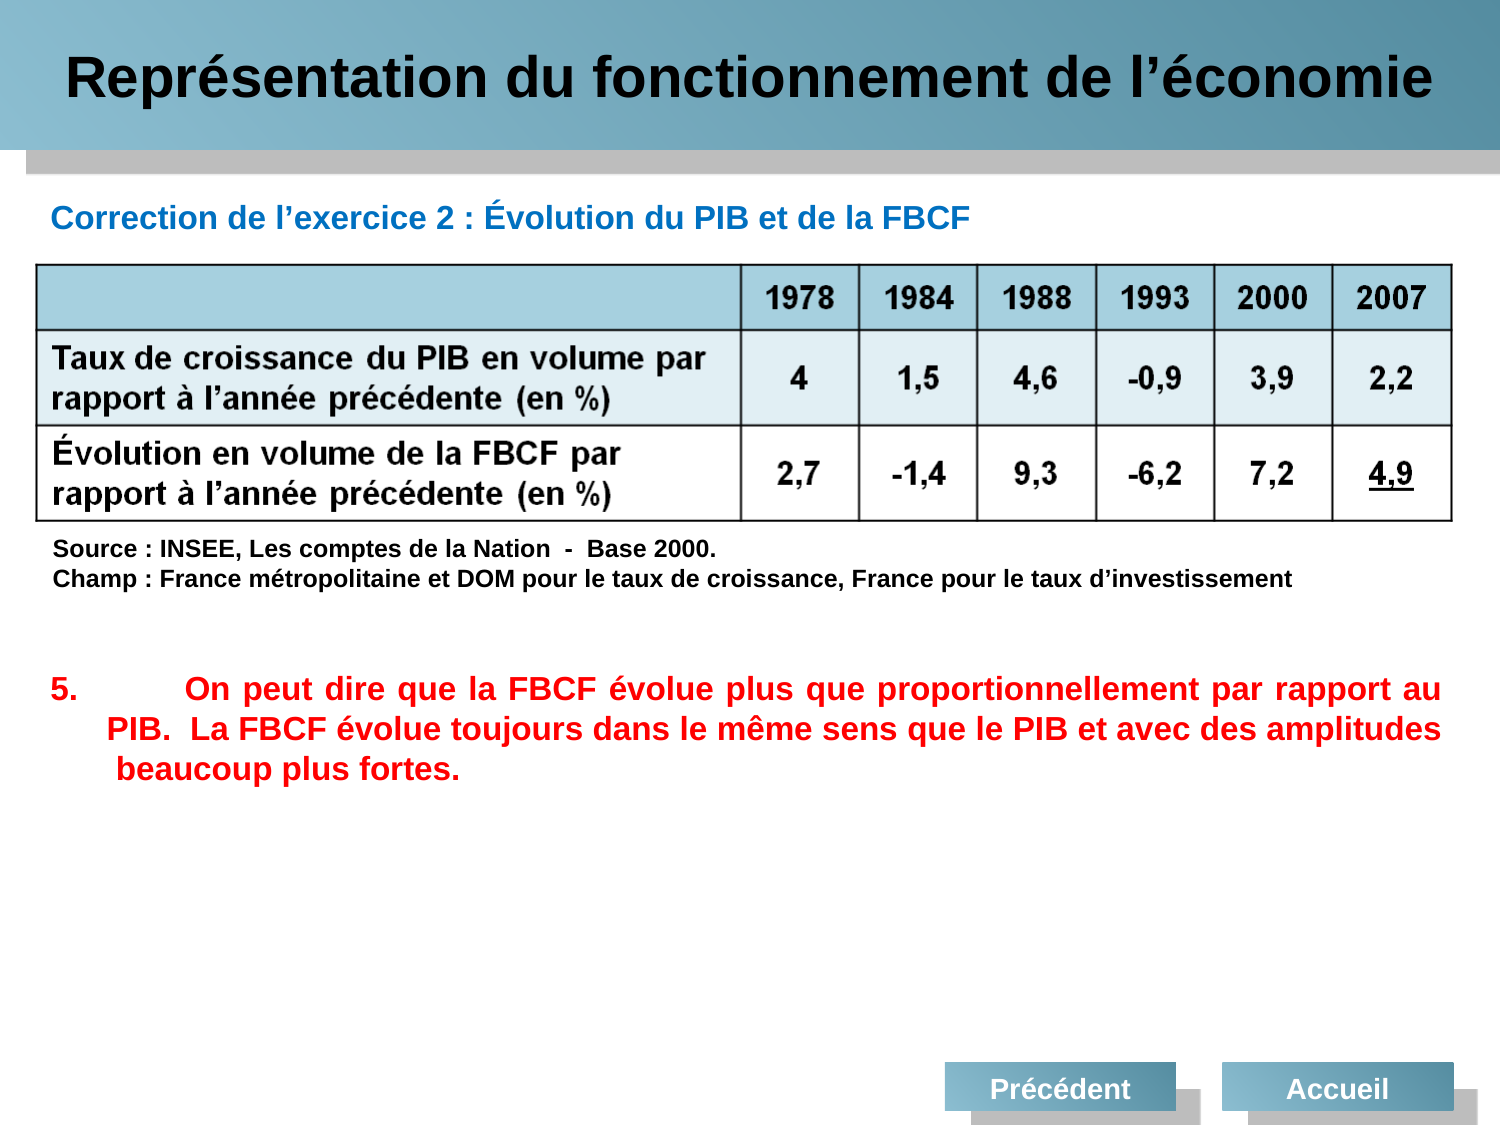

Représentation du fonctionnement de l’économie
Correction de l’exercice 2 : Évolution du PIB et de la FBCF
Source : INSEE, Les comptes de la Nation - Base 2000.
Champ : France métropolitaine et DOM pour le taux de croissance, France pour le taux d’investissement
5. 	On peut dire que la FBCF évolue plus que proportionnellement par rapport au PIB. La FBCF évolue toujours dans le même sens que le PIB et avec des amplitudes beaucoup plus fortes.
Précédent
Accueil